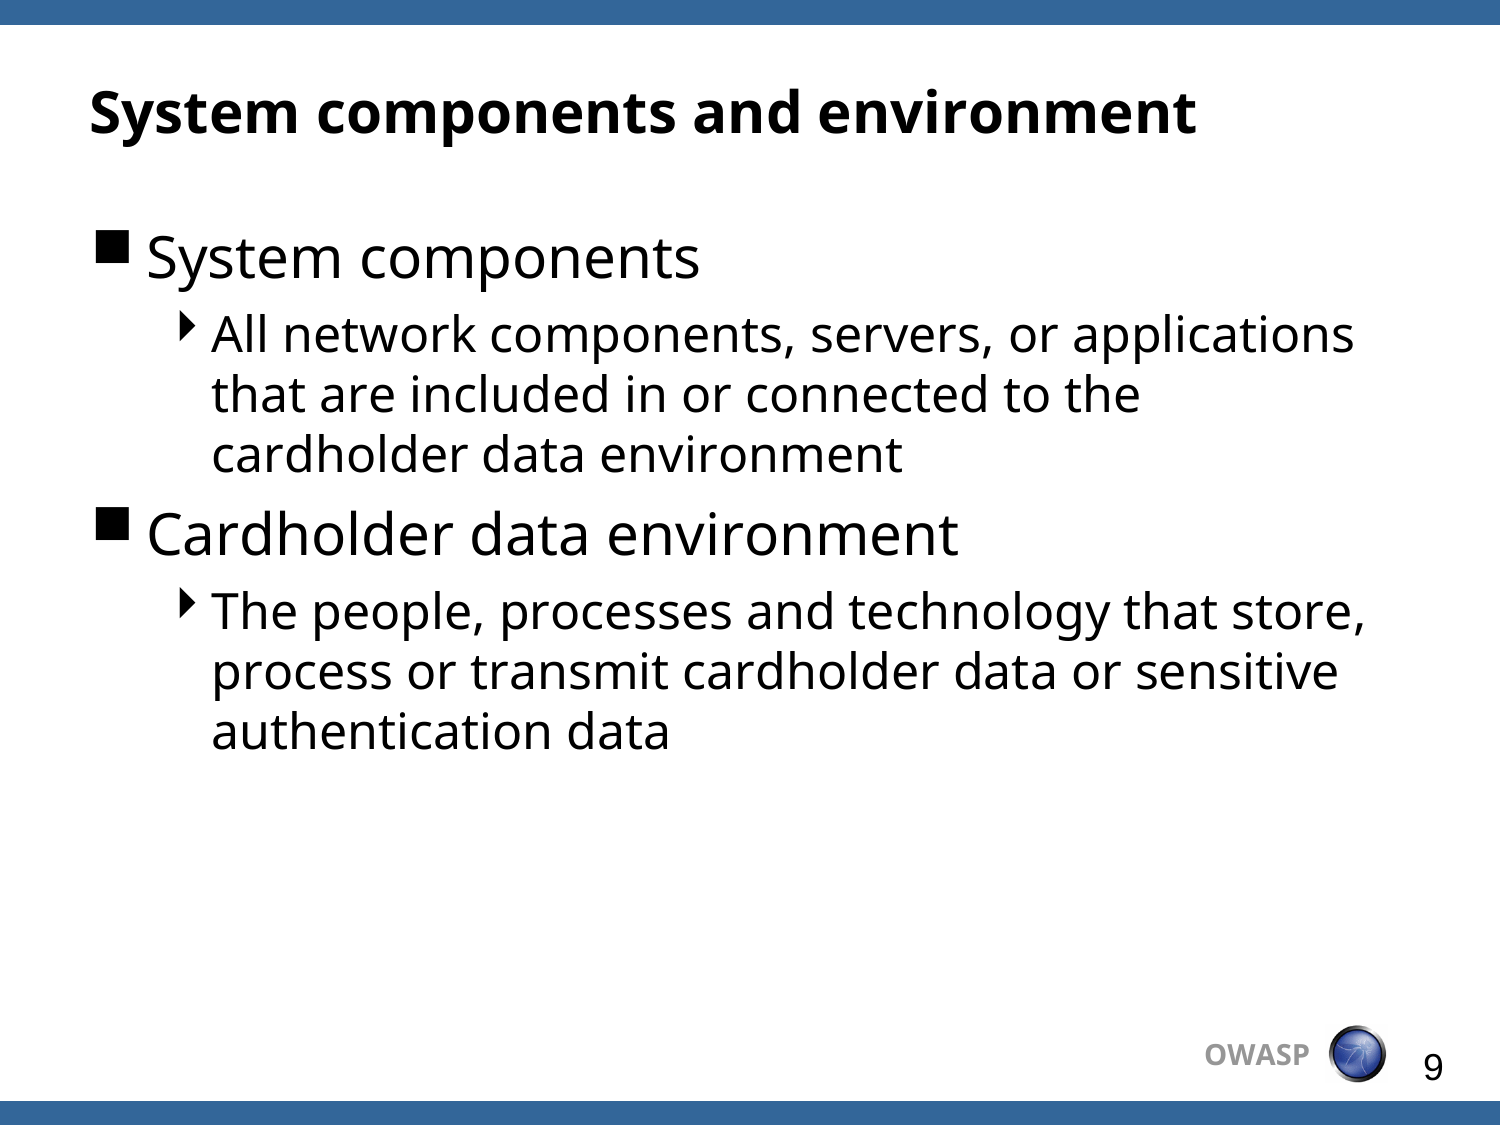

# System components and environment
System components
All network components, servers, or applications that are included in or connected to the cardholder data environment
Cardholder data environment
The people, processes and technology that store, process or transmit cardholder data or sensitive authentication data
9